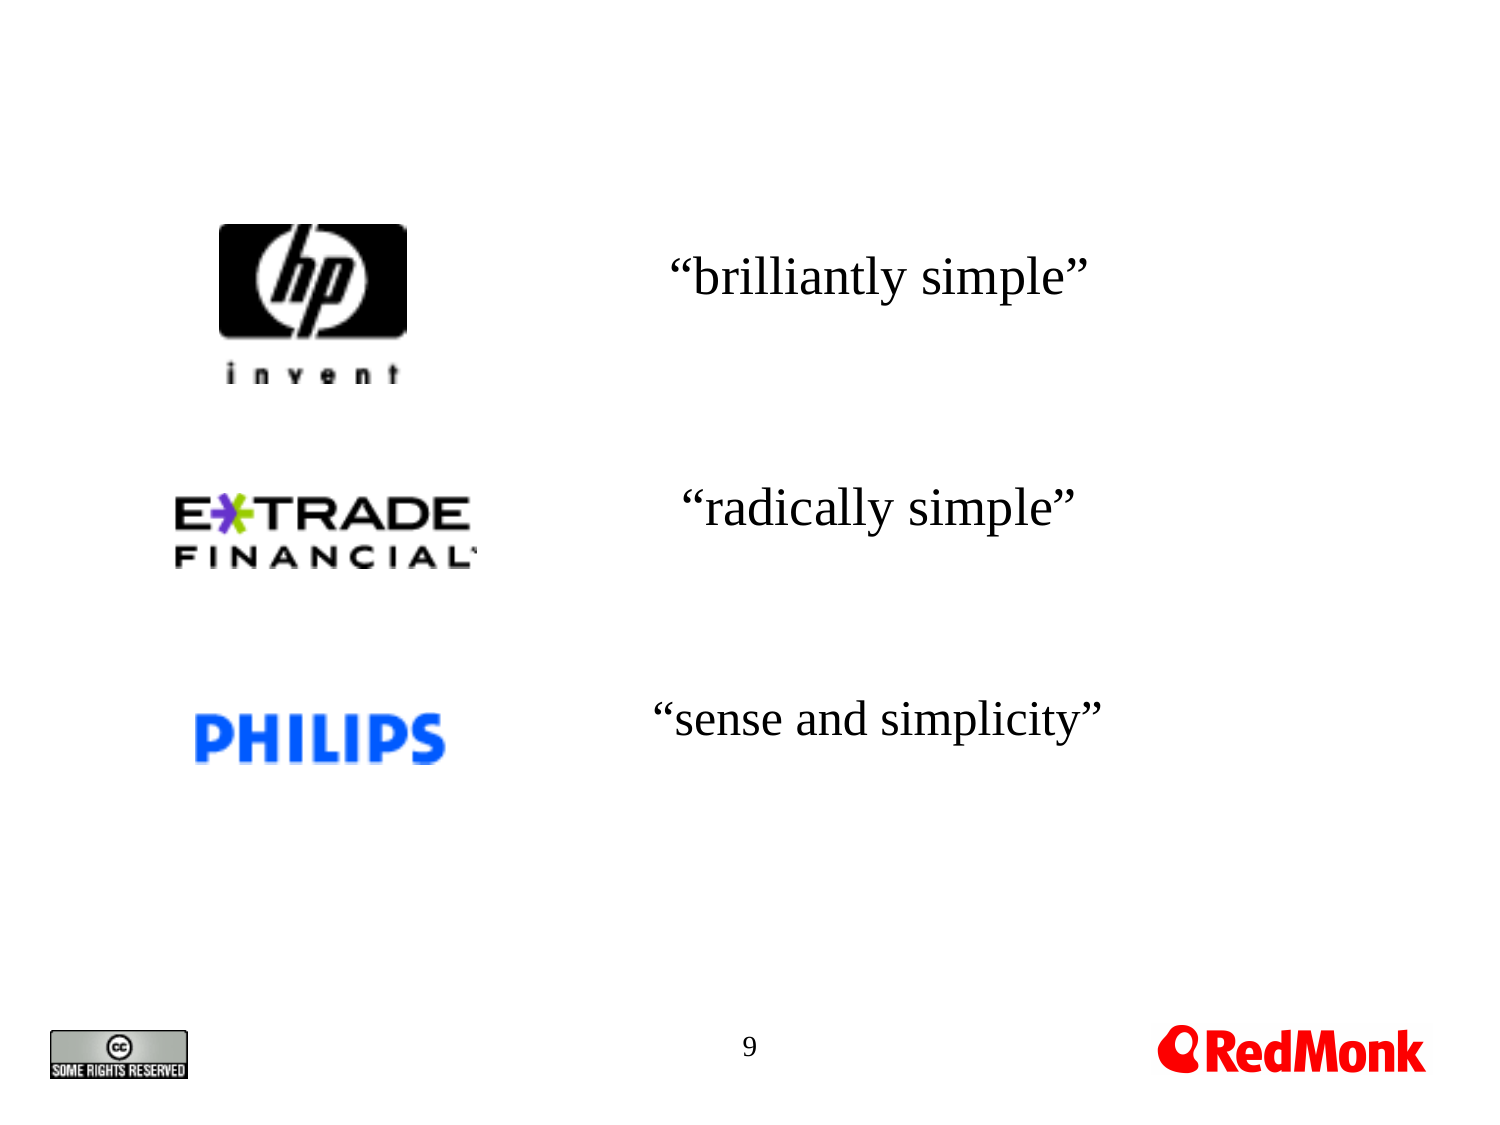

“brilliantly simple”
“radically simple”
“sense and simplicity”